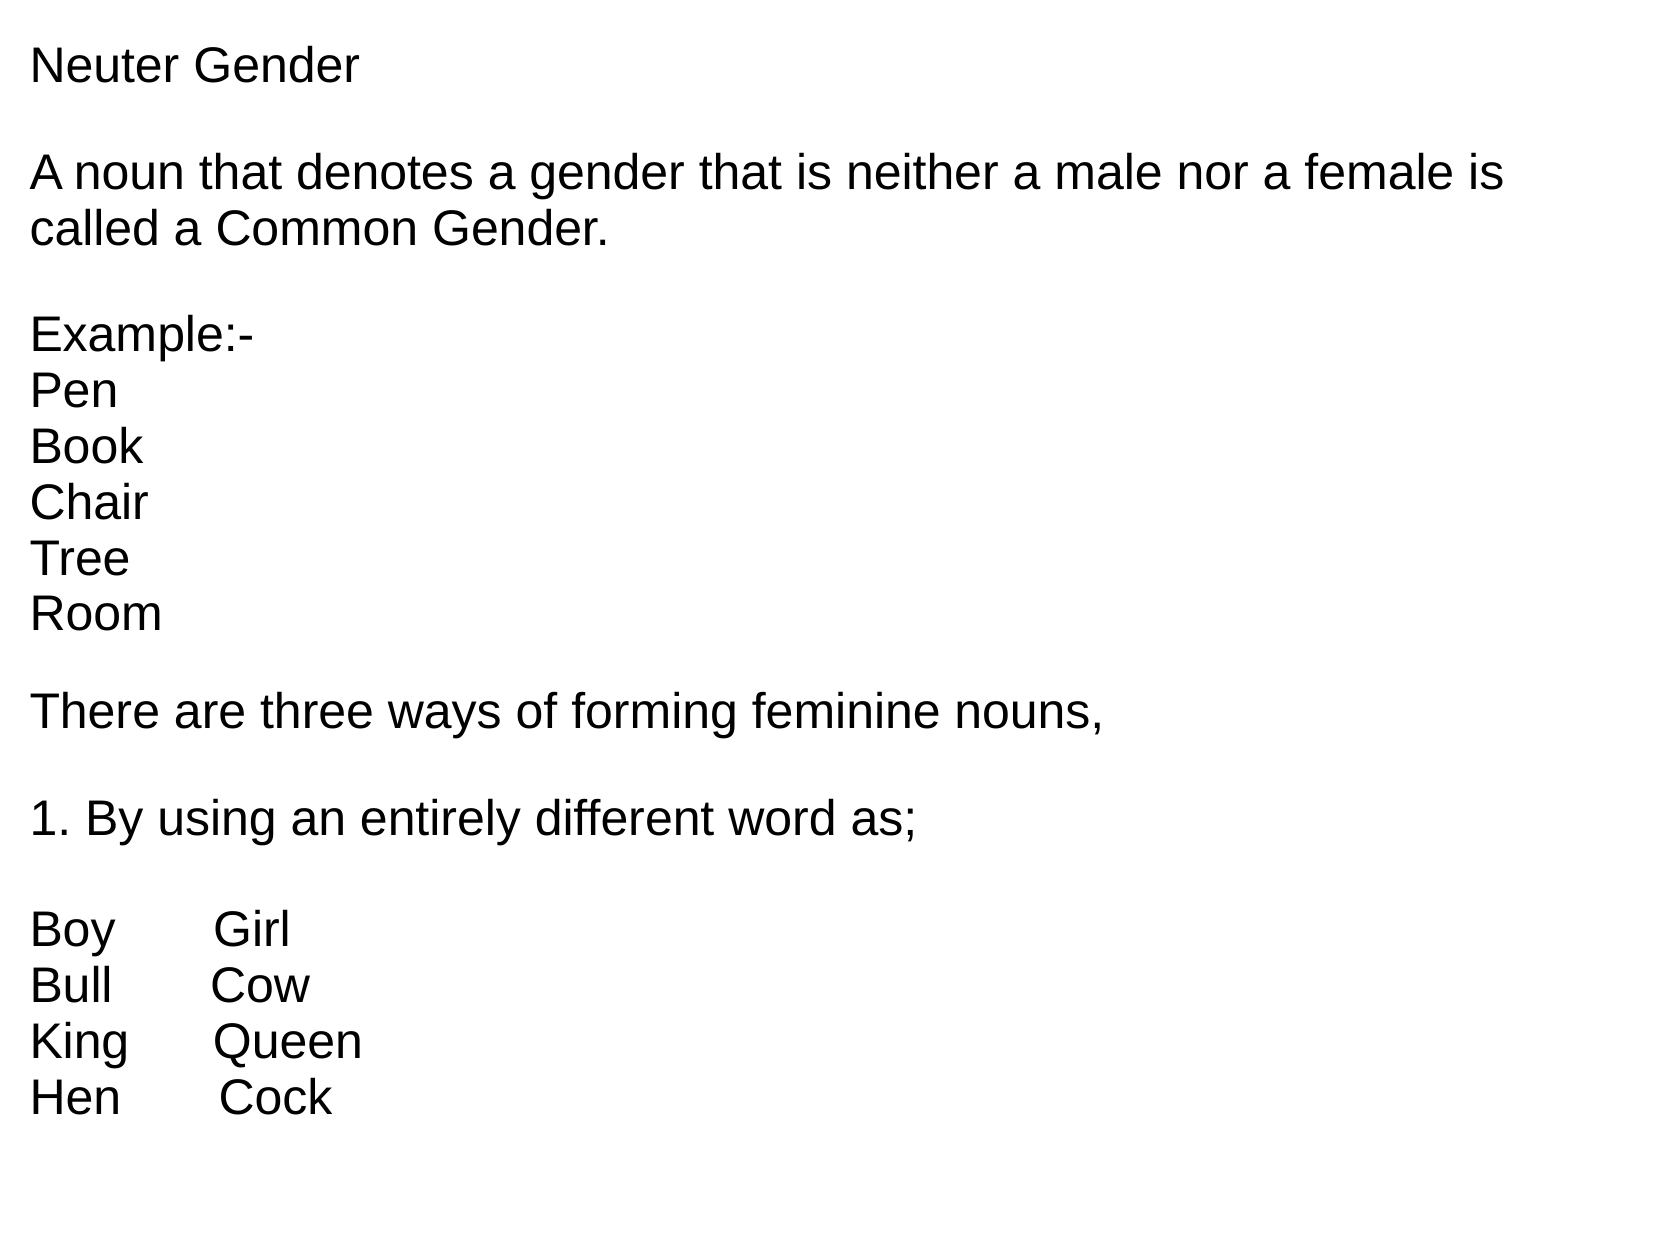

Neuter Gender
A noun that denotes a gender that is neither a male nor a female is
called a Common Gender.
Example:-
Pen
Book
Chair
Tree
Room
There are three ways of forming feminine nouns,
1. By using an entirely different word as;
Boy Girl
Bull Cow
King Queen
Hen Cock